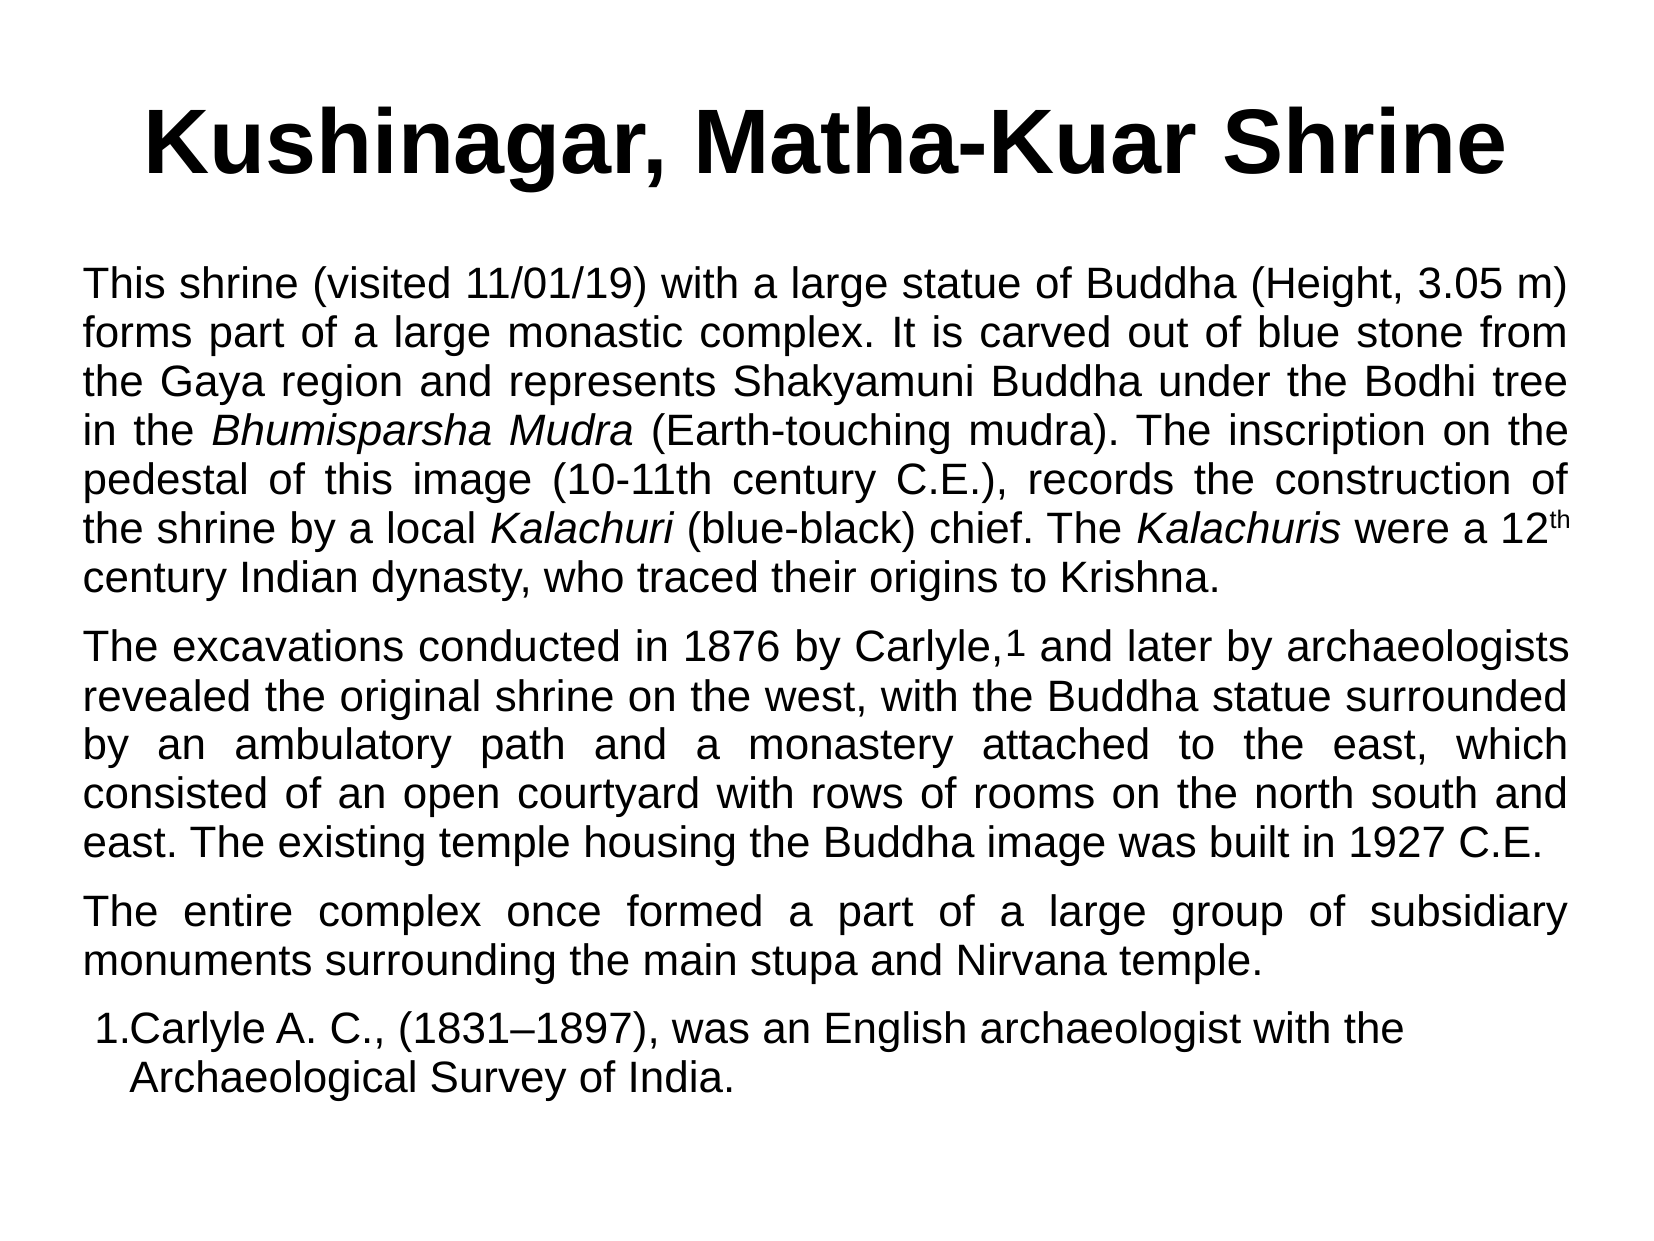

# Kushinagar, Matha-Kuar Shrine
This shrine (visited 11/01/19) with a large statue of Buddha (Height, 3.05 m) forms part of a large monastic complex. It is carved out of blue stone from the Gaya region and represents Shakyamuni Buddha under the Bodhi tree in the Bhumisparsha Mudra (Earth-touching mudra). The inscription on the pedestal of this image (10-11th century C.E.), records the construction of the shrine by a local Kalachuri (blue-black) chief. The Kalachuris were a 12th century Indian dynasty, who traced their origins to Krishna.
The excavations conducted in 1876 by Carlyle,1 and later by archaeologists revealed the original shrine on the west, with the Buddha statue surrounded by an ambulatory path and a monastery attached to the east, which consisted of an open courtyard with rows of rooms on the north south and east. The existing temple housing the Buddha image was built in 1927 C.E.
The entire complex once formed a part of a large group of subsidiary monuments surrounding the main stupa and Nirvana temple.
Carlyle A. C., (1831–1897), was an English archaeologist with the Archaeological Survey of India.